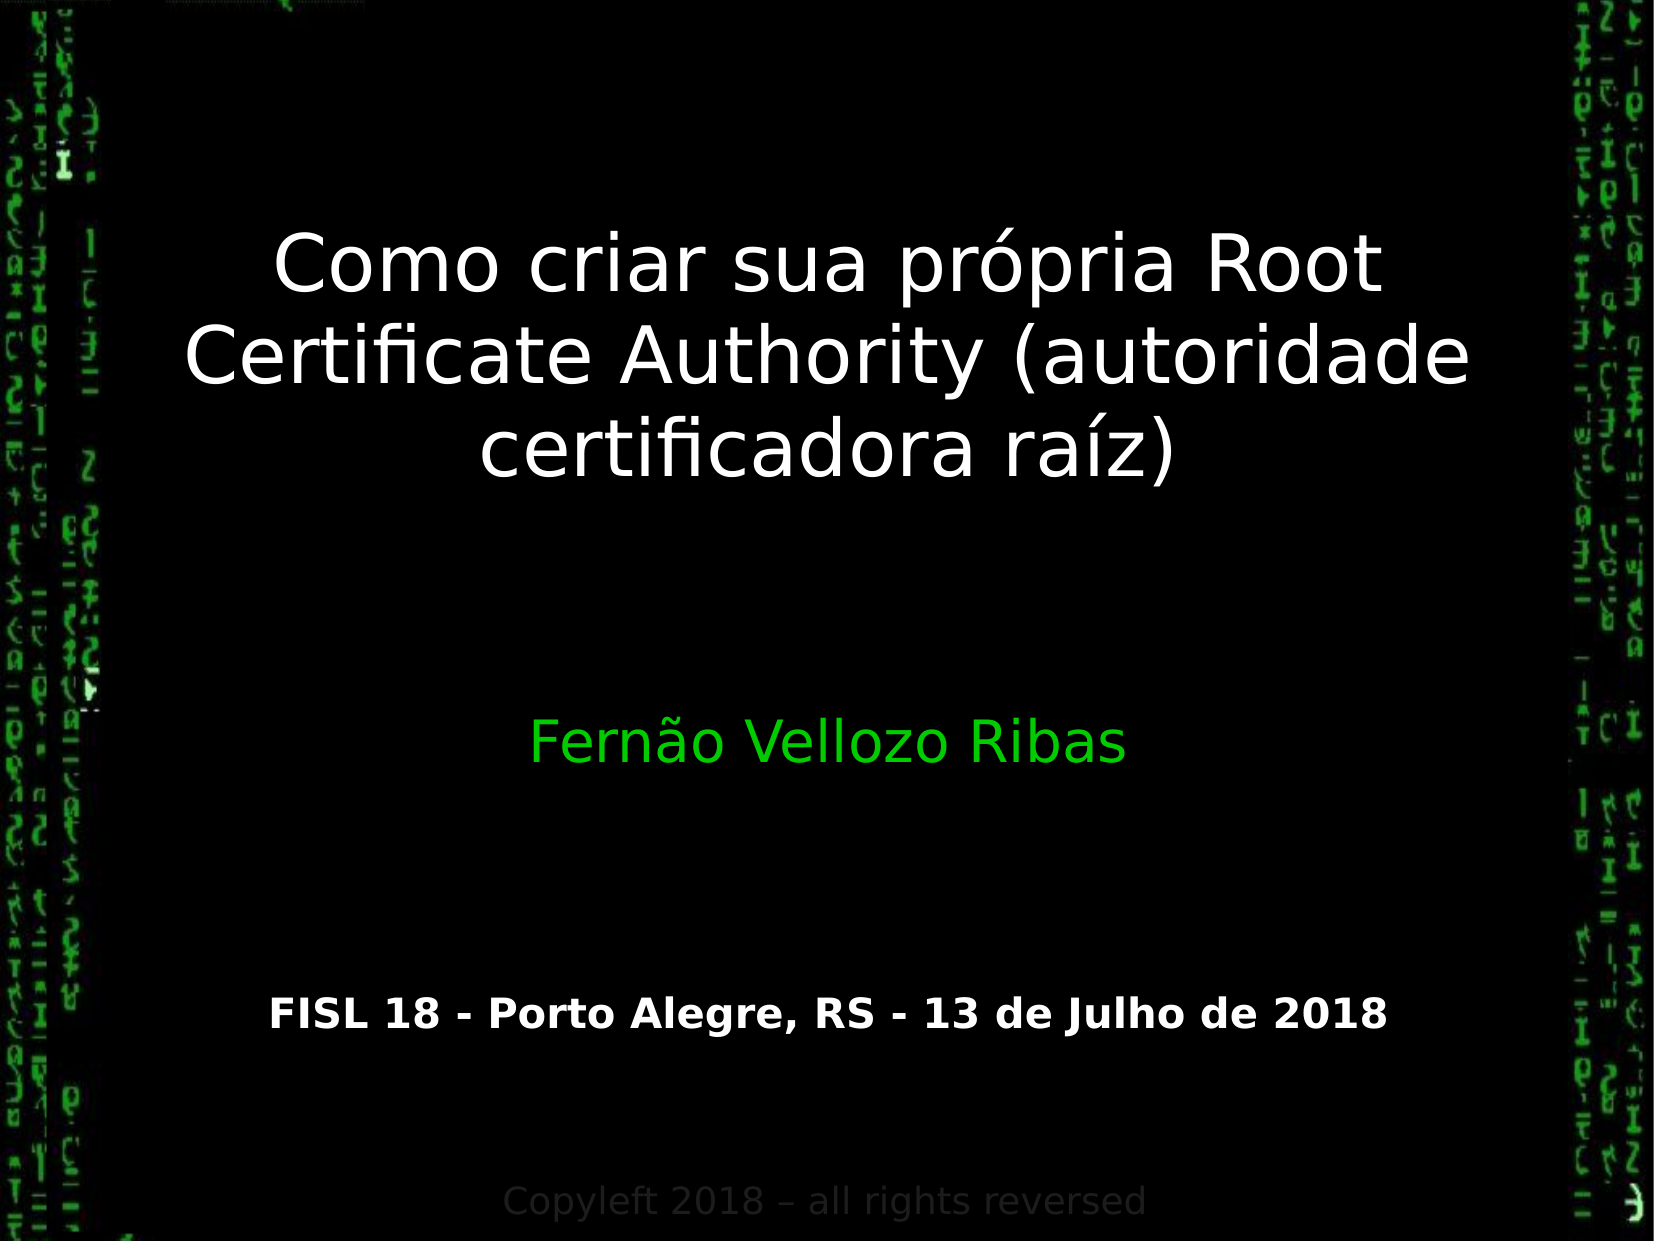

# Como criar sua própria Root Certificate Authority (autoridade certificadora raíz)
Fernão Vellozo Ribas
FISL 18 - Porto Alegre, RS - 13 de Julho de 2018
Copyleft 2018 – all rights reversed